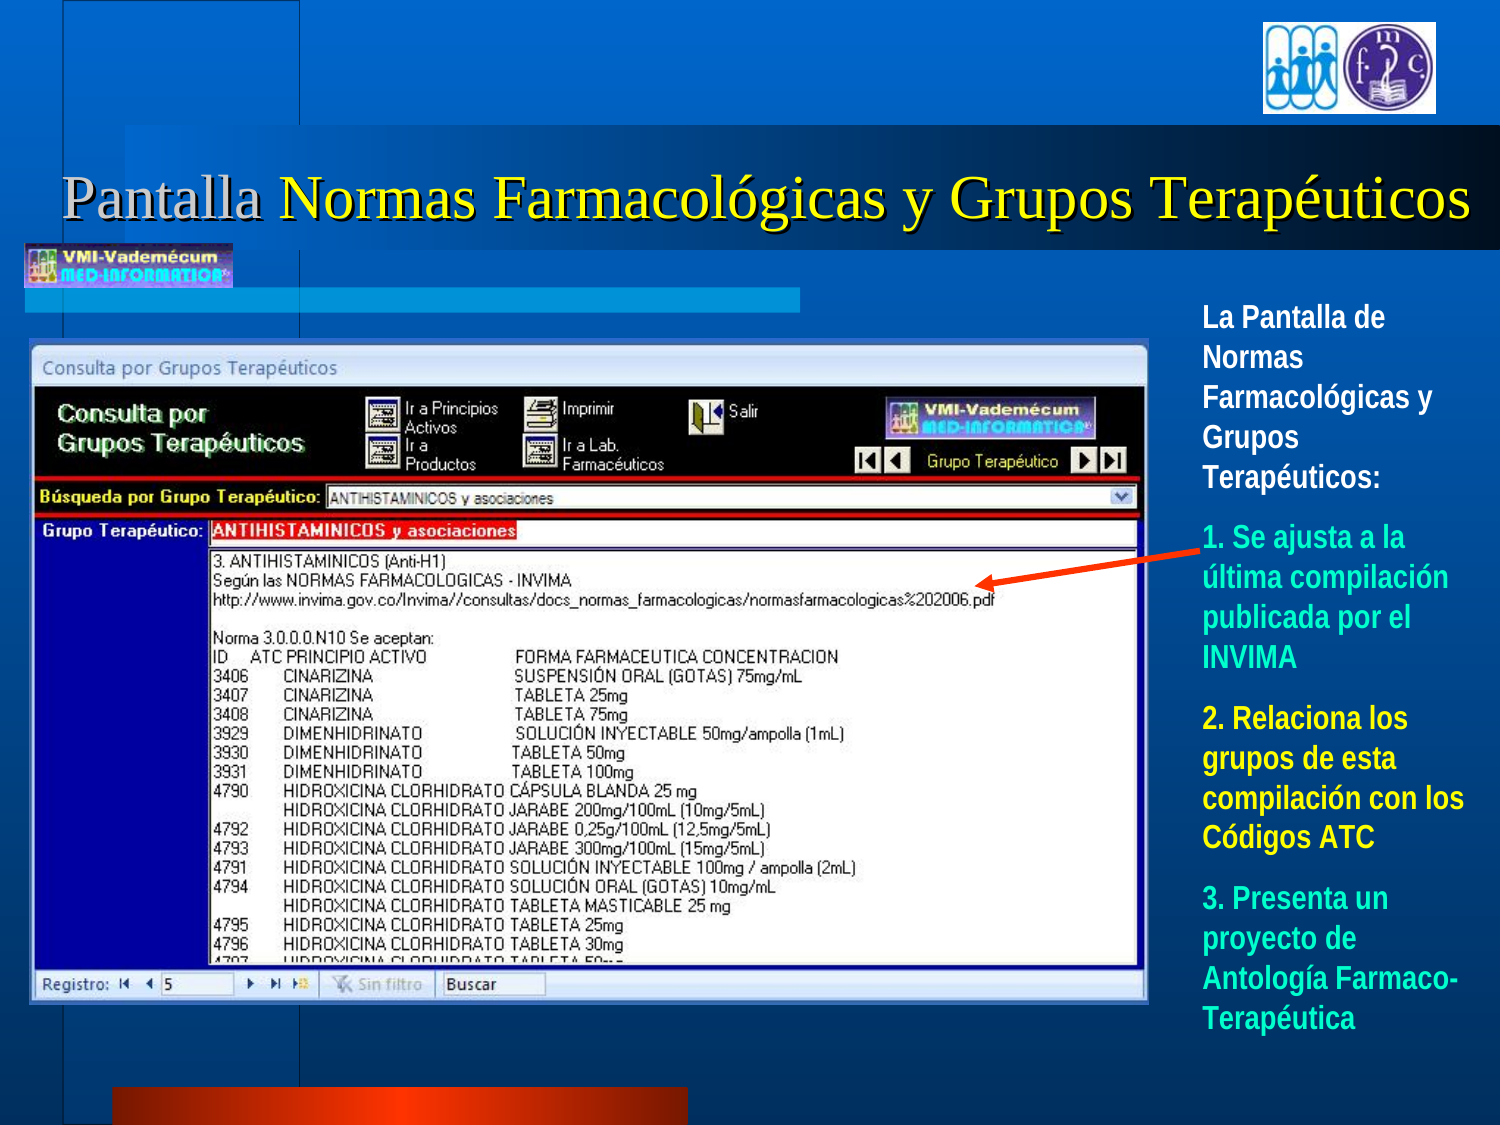

Pantalla Normas Farmacológicas y Grupos Terapéuticos
La Pantalla de Normas Farmacológicas y Grupos Terapéuticos:
1. Se ajusta a la última compilación publicada por el INVIMA
2. Relaciona los grupos de esta compilación con los Códigos ATC
3. Presenta un proyecto de Antología Farmaco-Terapéutica